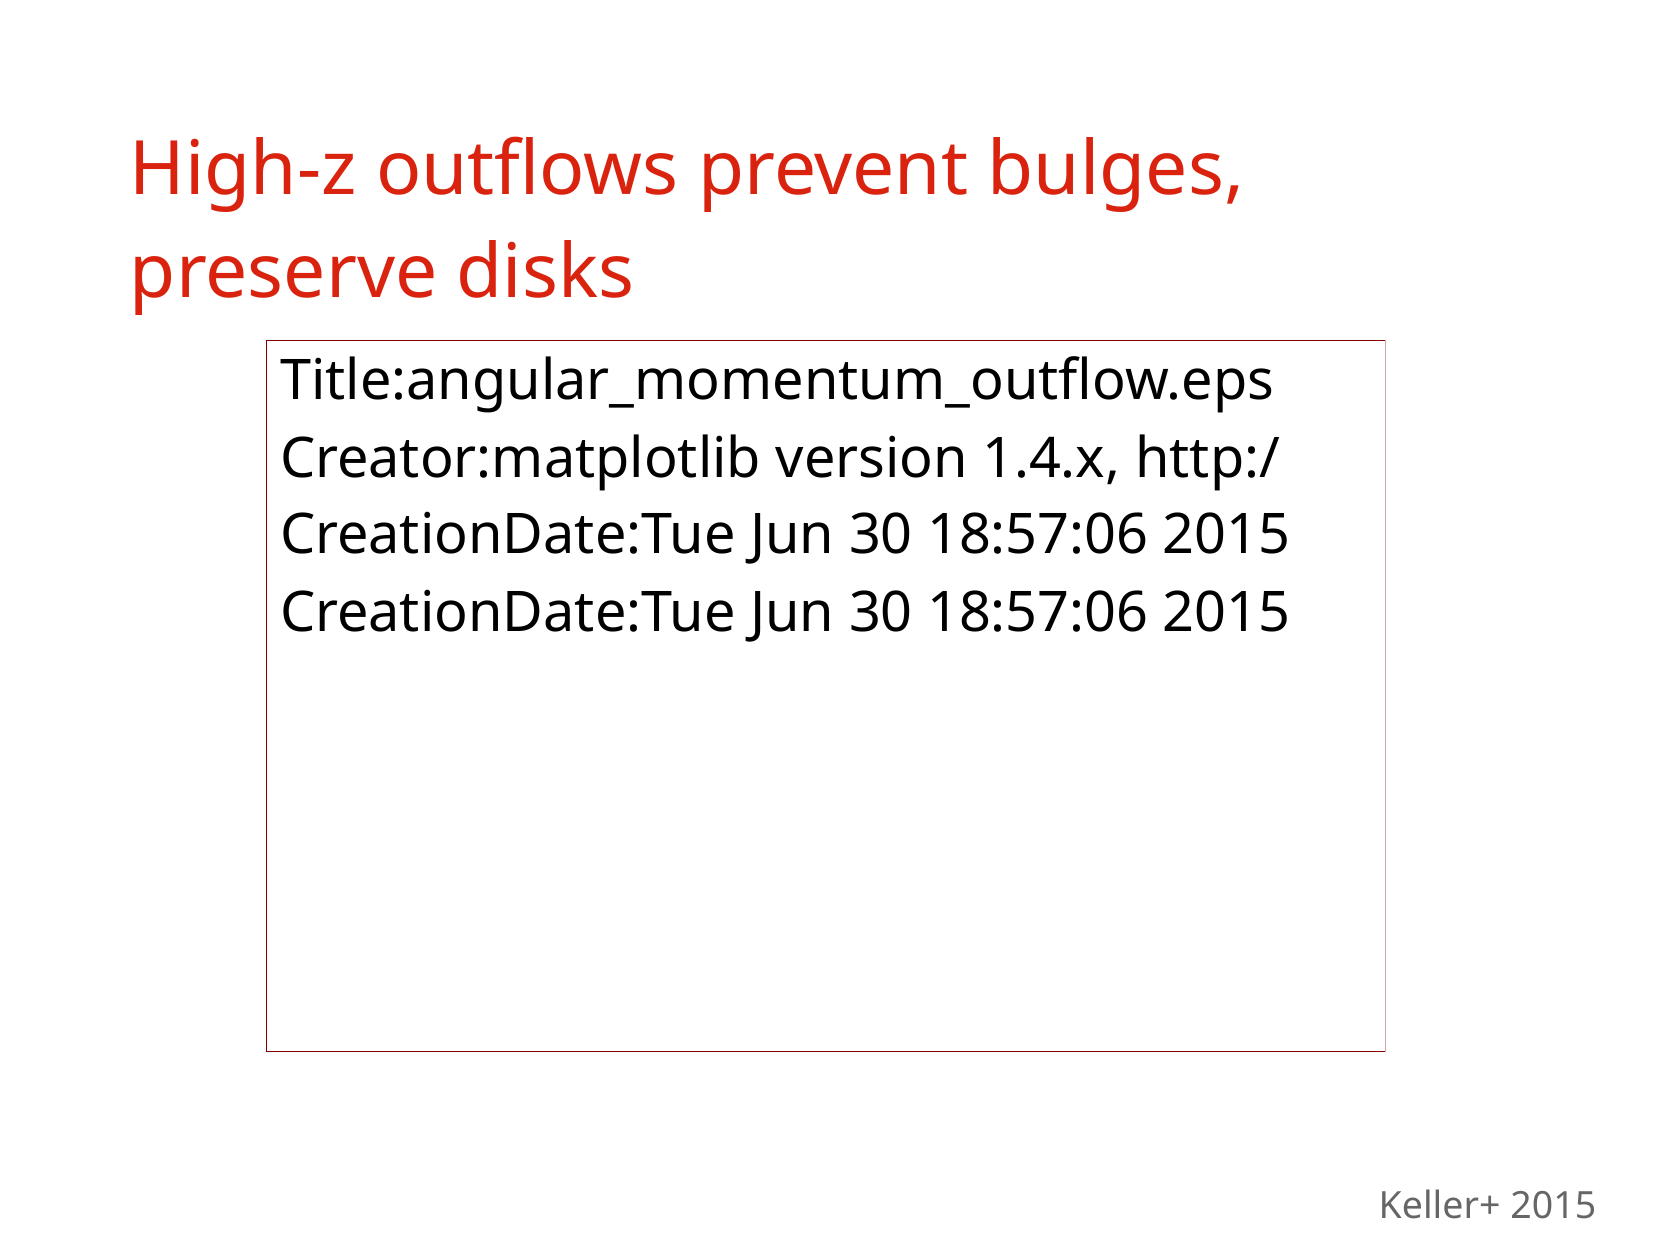

# High-z outflows prevent bulges, preserve disks
Keller+ 2015